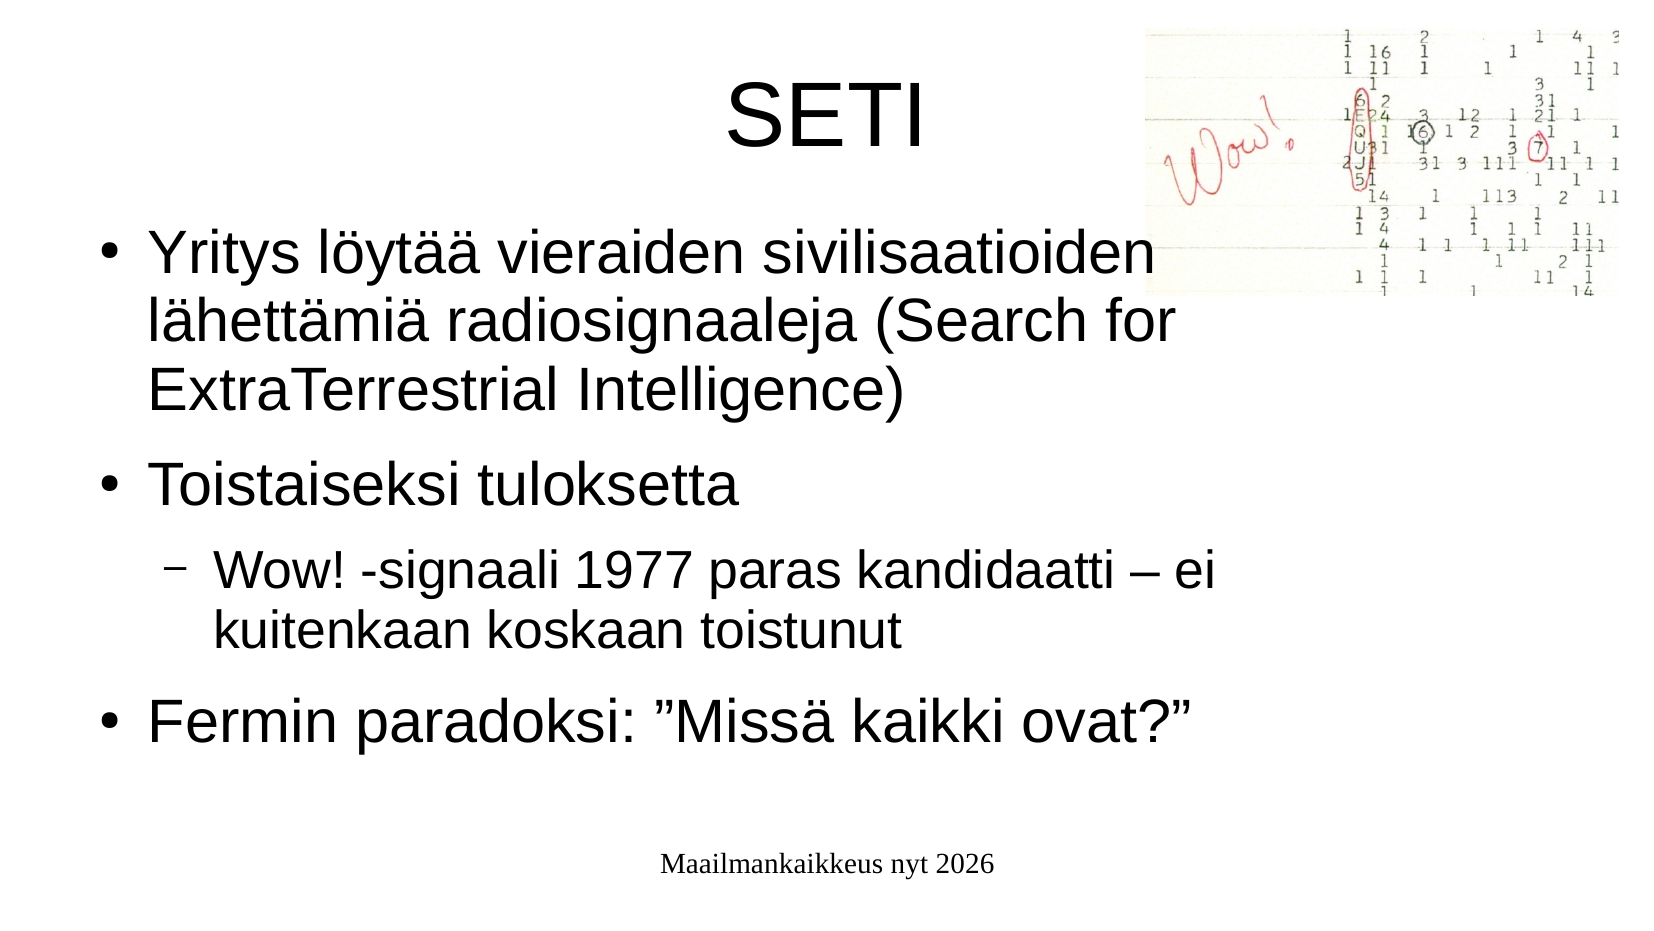

# SETI
Yritys löytää vieraiden sivilisaatioiden lähettämiä radiosignaaleja (Search for ExtraTerrestrial Intelligence)
Toistaiseksi tuloksetta
Wow! -signaali 1977 paras kandidaatti – ei kuitenkaan koskaan toistunut
Fermin paradoksi: ”Missä kaikki ovat?”